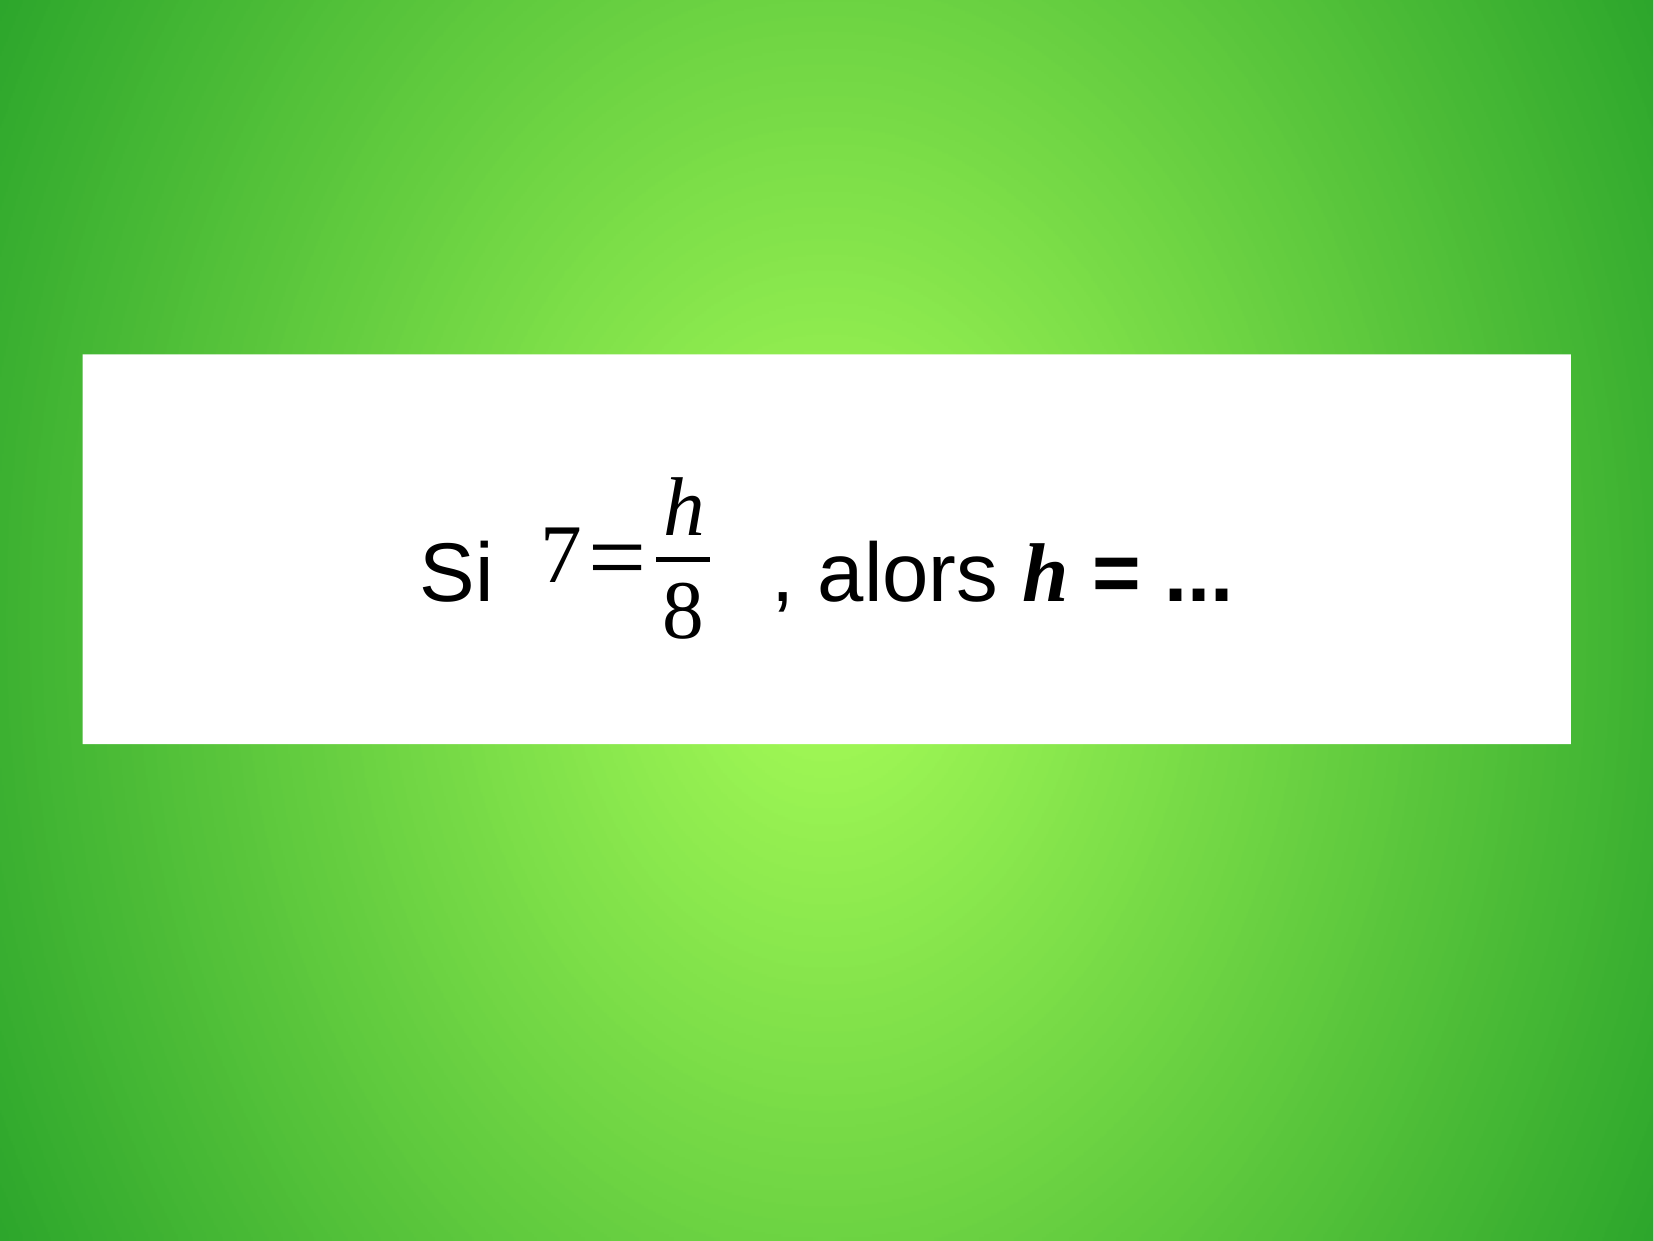

# Si , alors h = ...